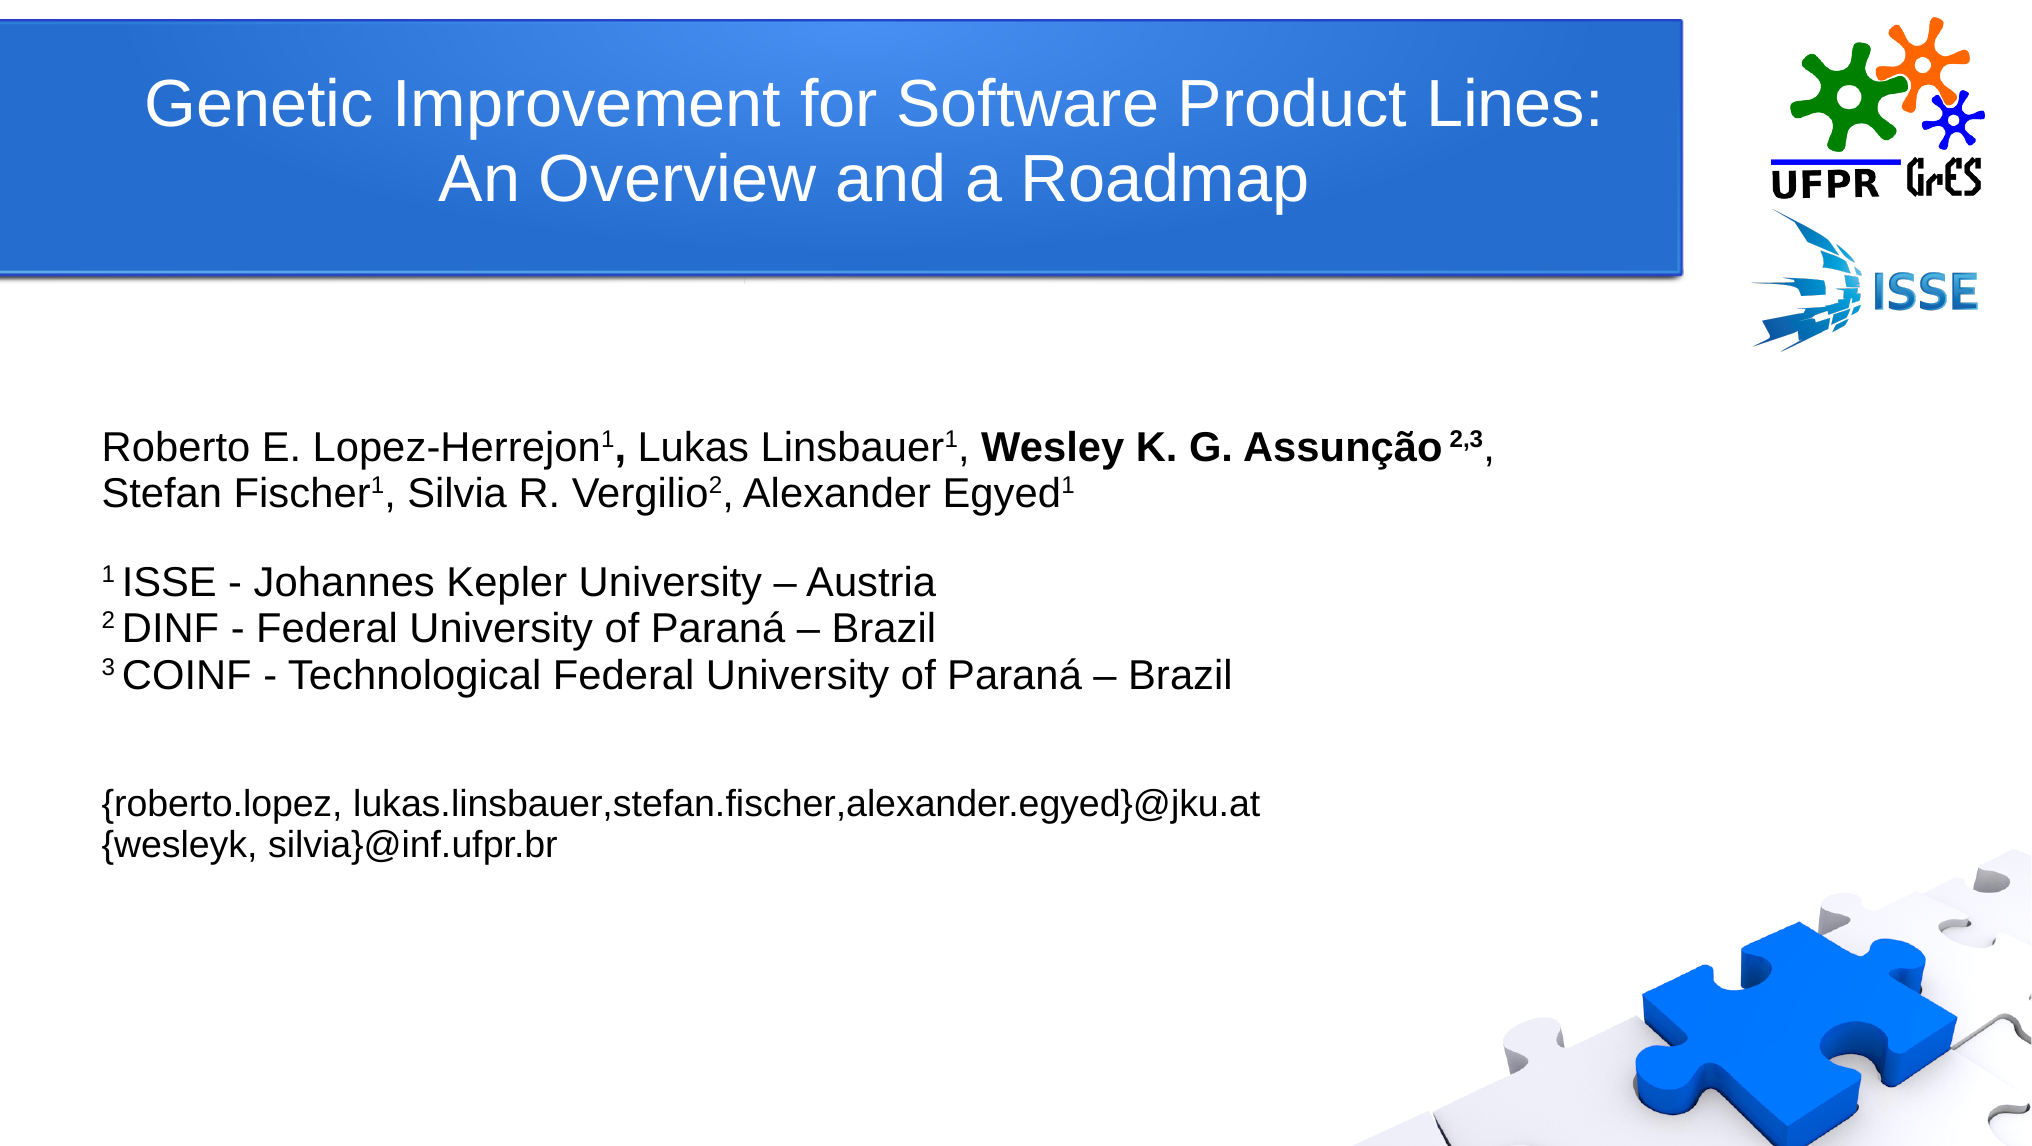

# Genetic Improvement for Software Product Lines: An Overview and a Roadmap
Roberto E. Lopez-Herrejon1, Lukas Linsbauer1, Wesley K. G. Assunção 2,3,
Stefan Fischer1, Silvia R. Vergilio2, Alexander Egyed1
1 ISSE - Johannes Kepler University – Austria
2 DINF - Federal University of Paraná – Brazil
3 COINF - Technological Federal University of Paraná – Brazil
{roberto.lopez, lukas.linsbauer,stefan.fischer,alexander.egyed}@jku.at
{wesleyk, silvia}@inf.ufpr.br